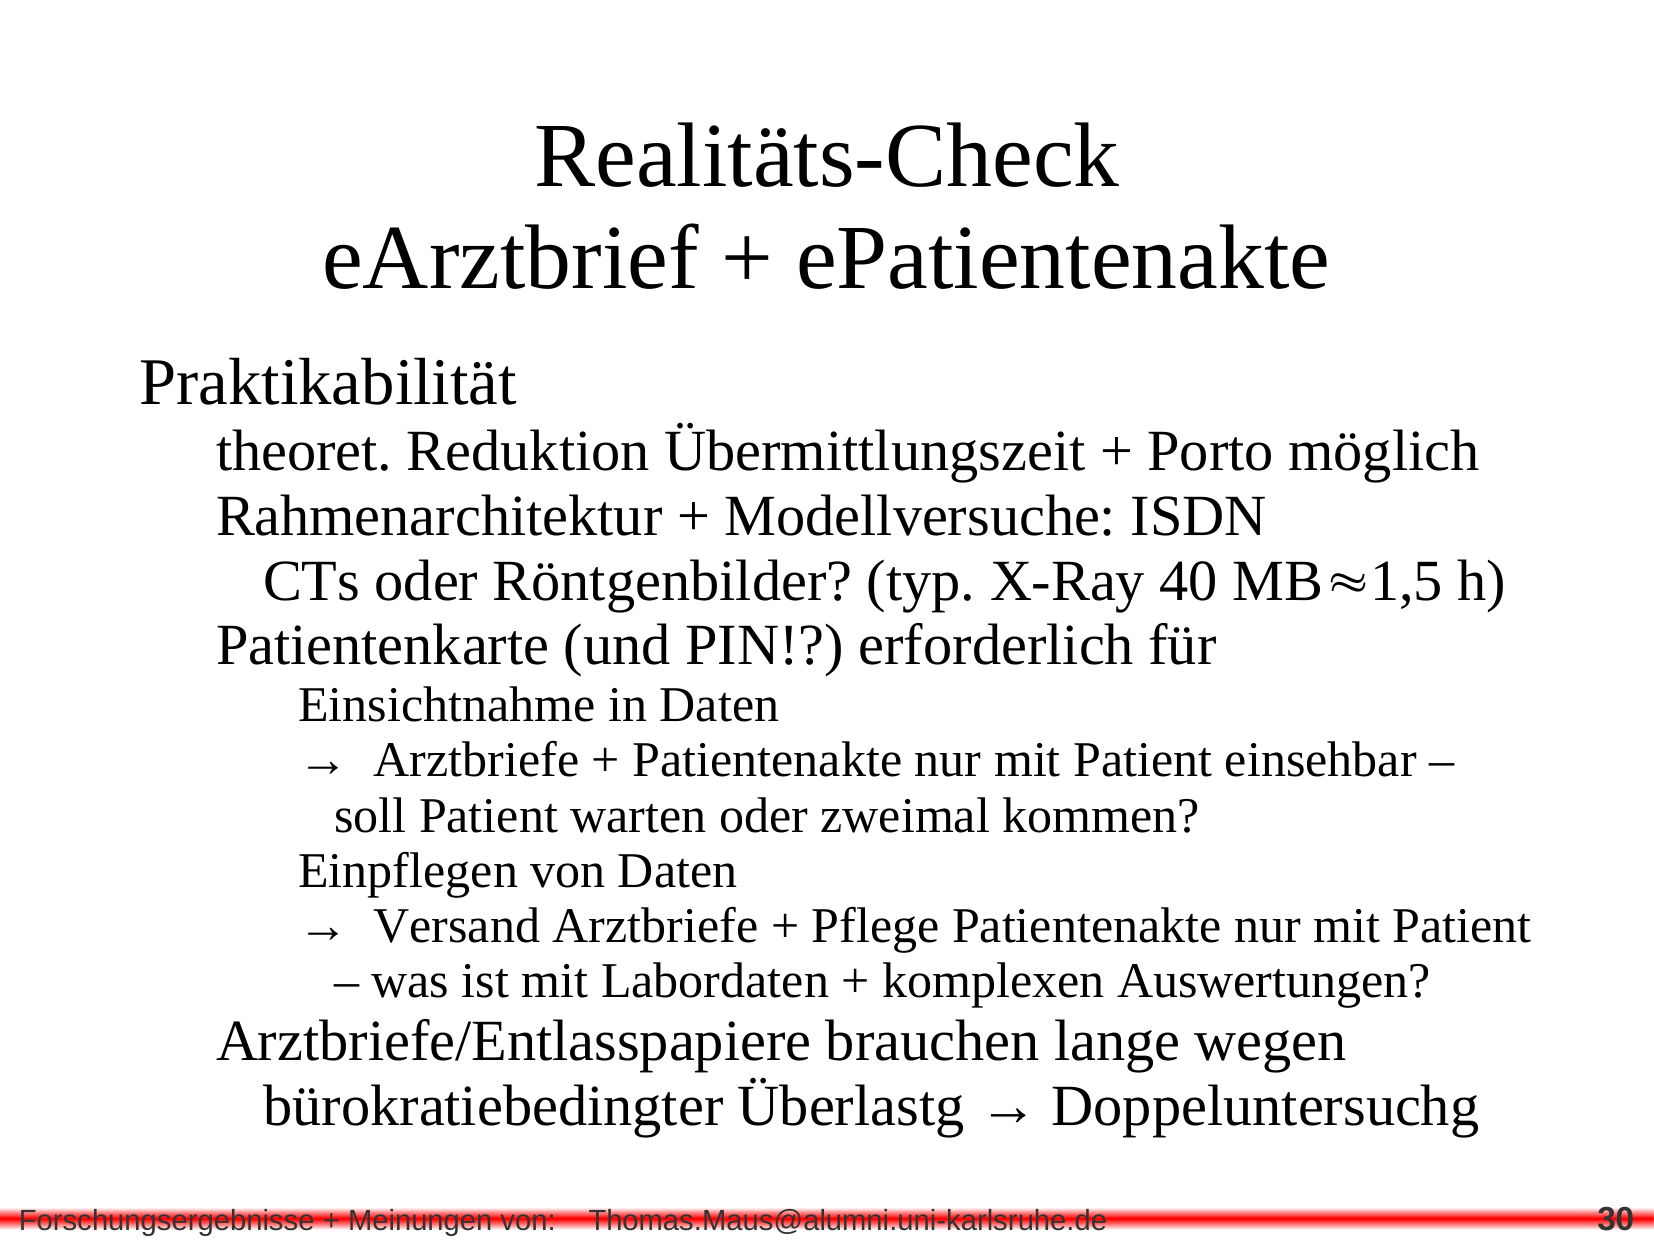

# Realitäts-Check eArztbrief + ePatientenakte
Praktikabilität
theoret. Reduktion Übermittlungszeit + Porto möglich
Rahmenarchitektur + Modellversuche: ISDN
CTs oder Röntgenbilder? (typ. X-Ray 40 MB≈1,5 h)
Patientenkarte (und PIN!?) erforderlich für
Einsichtnahme in Daten
→ Arztbriefe + Patientenakte nur mit Patient einsehbar – soll Patient warten oder zweimal kommen?
Einpflegen von Daten
→ Versand Arztbriefe + Pflege Patientenakte nur mit Patient – was ist mit Labordaten + komplexen Auswertungen?
Arztbriefe/Entlasspapiere brauchen lange wegen bürokratiebedingter Überlastg → Doppeluntersuchg